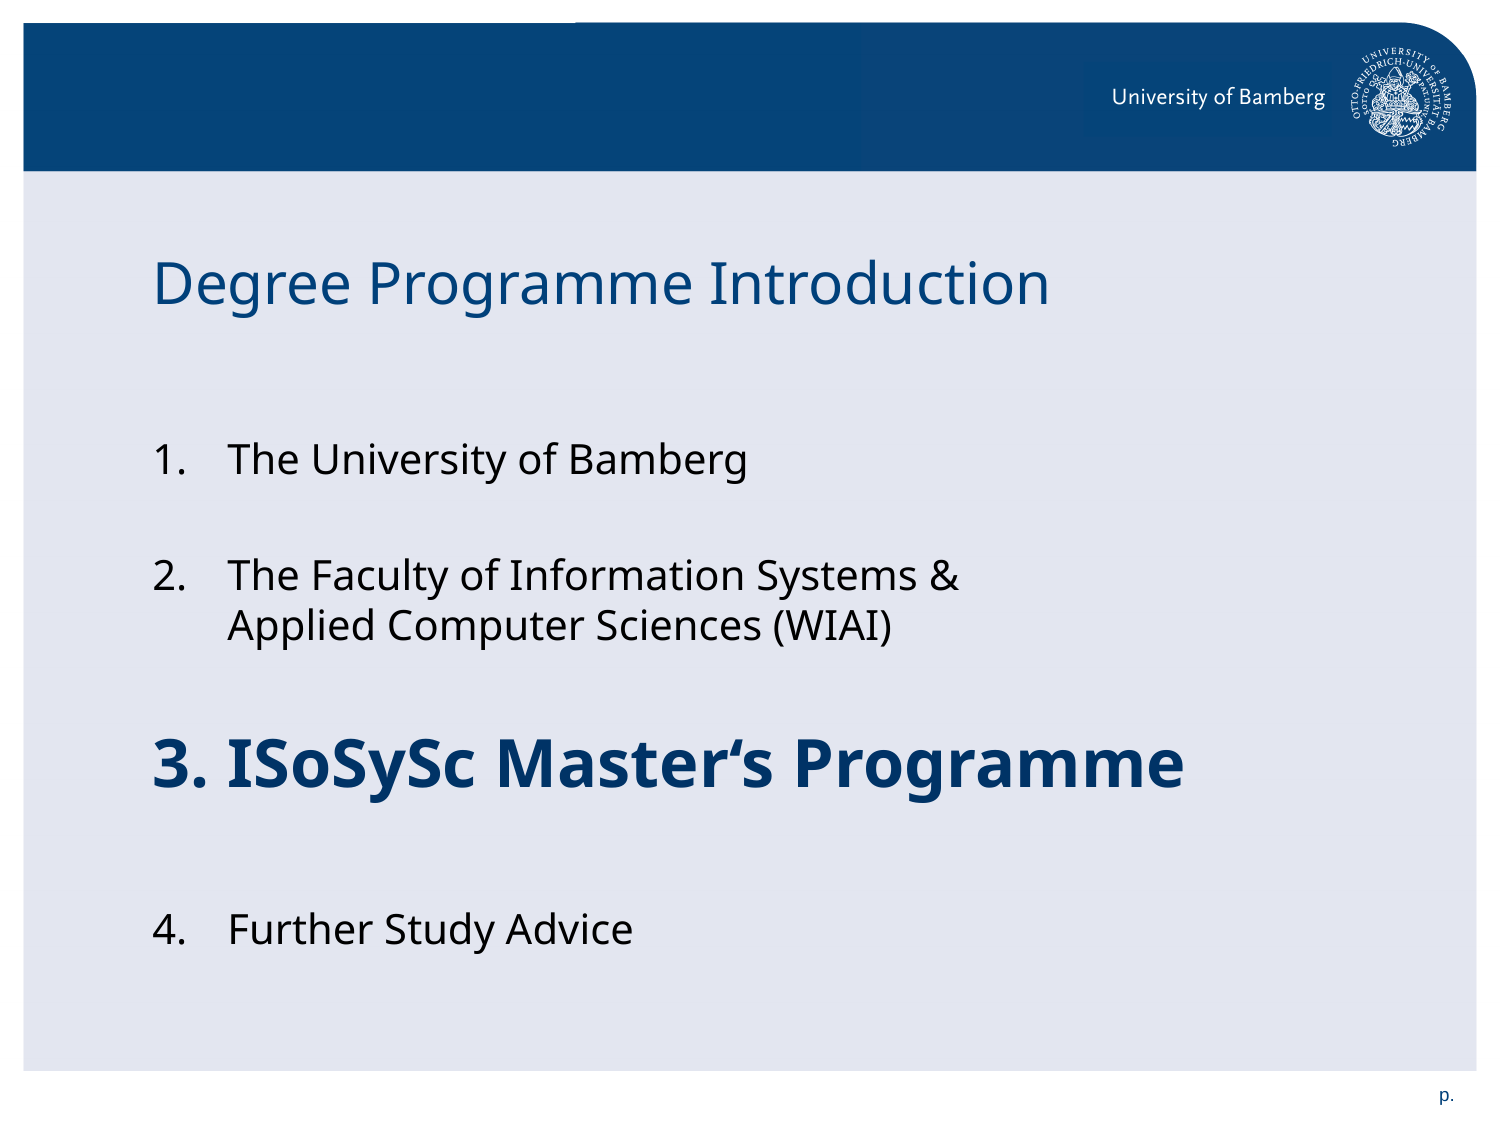

# Degree Programme Introduction
The University of Bamberg
The Faculty of Information Systems &
Applied Computer Sciences (WIAI)
ISoSySc Master‘s Programme
Further Study Advice